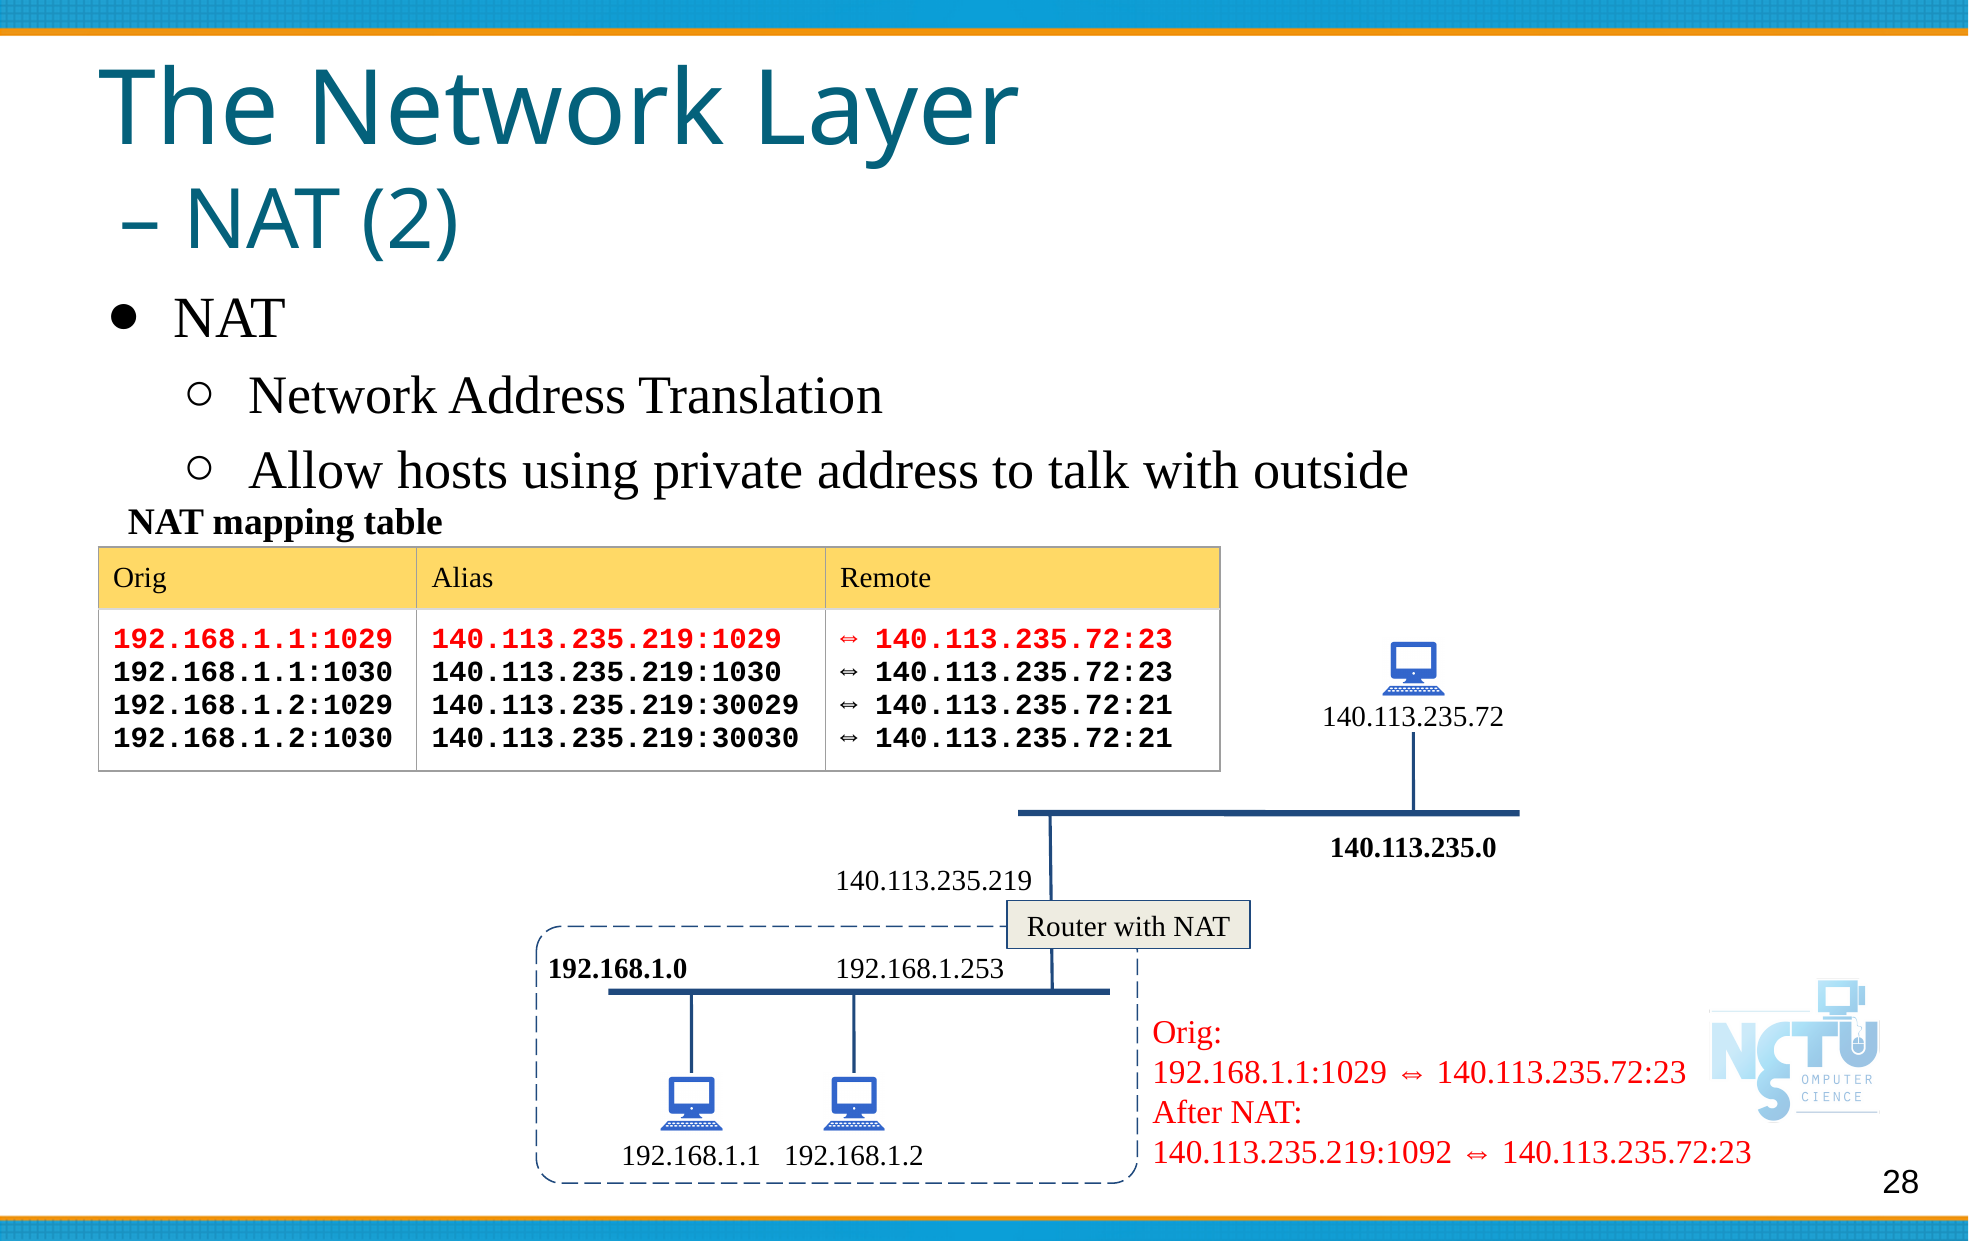

# The Network Layer – NAT (2)
NAT
Network Address Translation
Allow hosts using private address to talk with outside
NAT mapping table
| Orig | Alias | Remote |
| --- | --- | --- |
| 192.168.1.1:1029 192.168.1.1:1030 192.168.1.2:1029 192.168.1.2:1030 | 140.113.235.219:1029 140.113.235.219:1030 140.113.235.219:30029 140.113.235.219:30030 | ⇔ 140.113.235.72:23 ⇔ 140.113.235.72:23 ⇔ 140.113.235.72:21 ⇔ 140.113.235.72:21 |
140.113.235.72
140.113.235.0
140.113.235.219
Router with NAT
192.168.1.0
192.168.1.253
Orig:
192.168.1.1:1029 ⇔ 140.113.235.72:23
After NAT:
140.113.235.219:1092 ⇔ 140.113.235.72:23
192.168.1.1
192.168.1.2